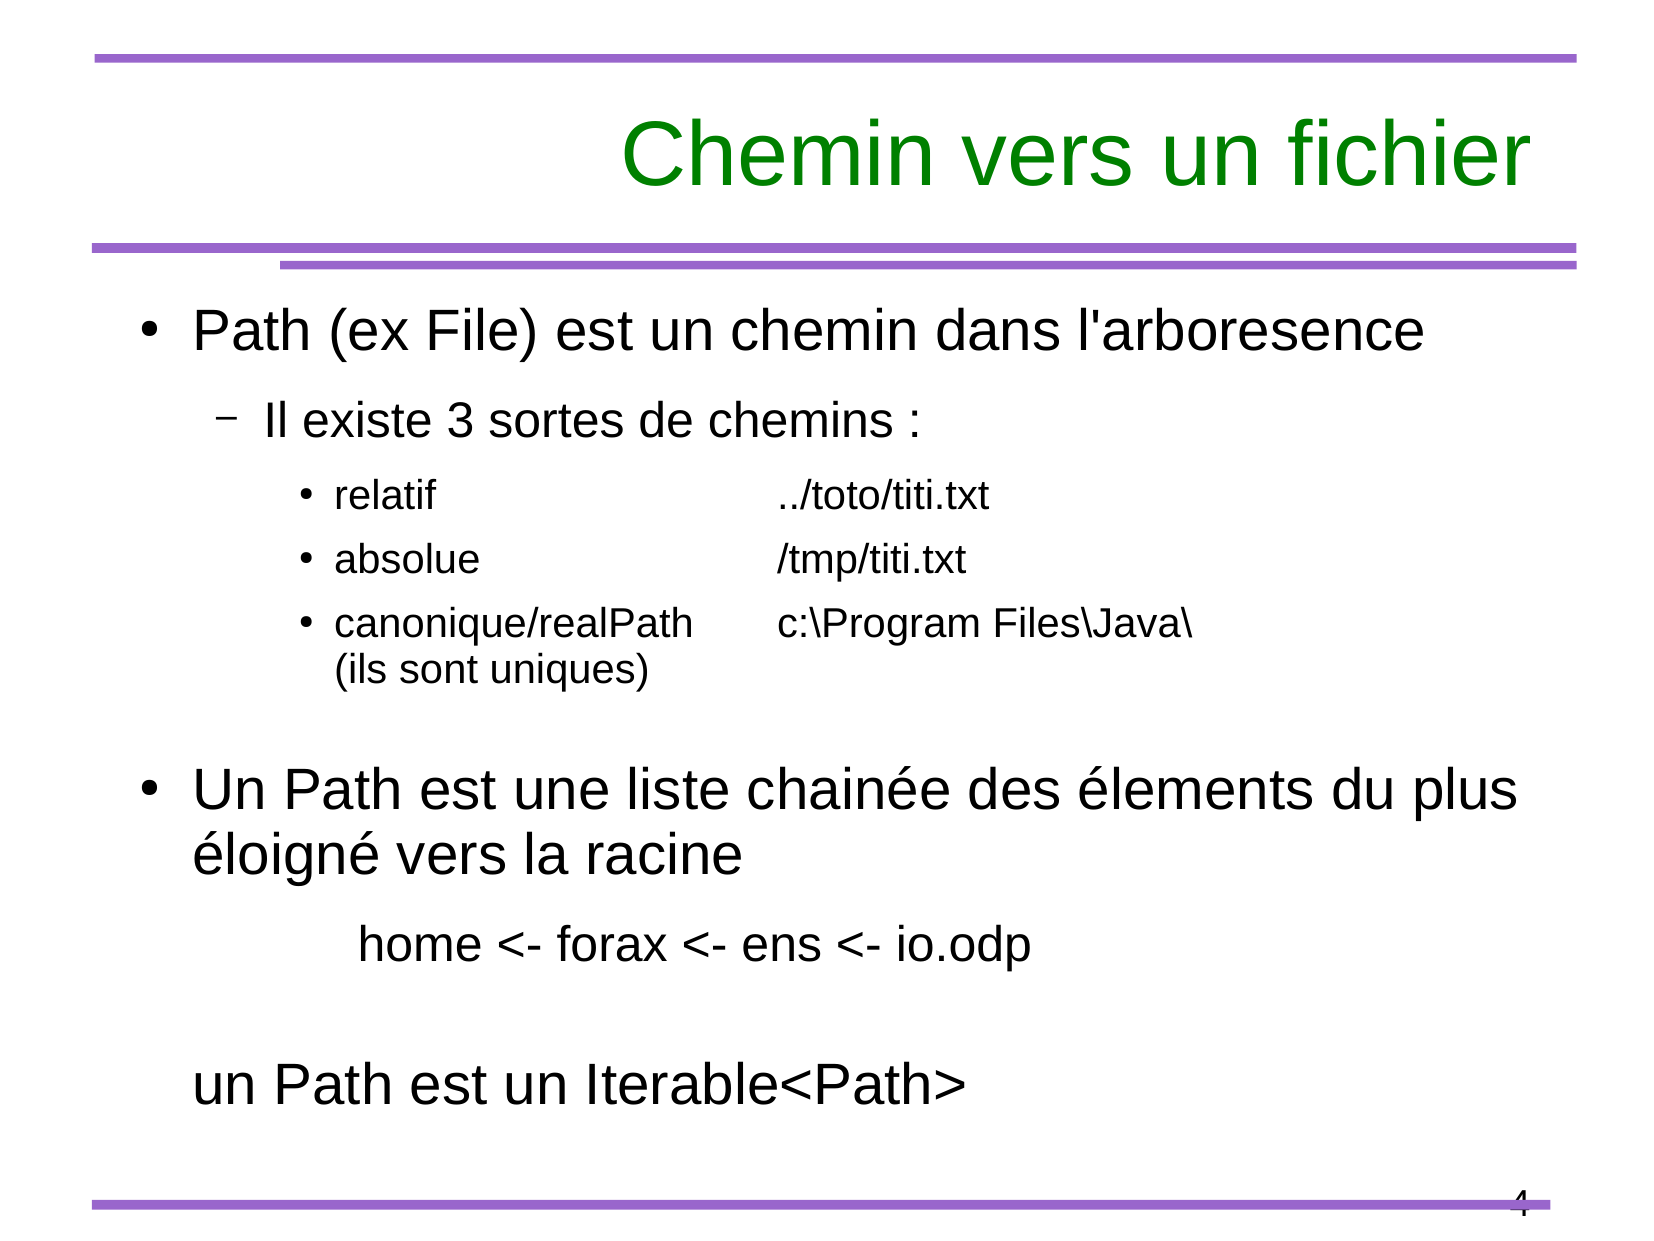

# Chemin vers un fichier
Path (ex File) est un chemin dans l'arboresence
Il existe 3 sortes de chemins :
relatif 					../toto/titi.txt
absolue 				/tmp/titi.txt
canonique/realPath 	c:\Program Files\Java\
(ils sont uniques)
Un Path est une liste chainée des élements du plus éloigné vers la racine
home <- forax <- ens <- io.odp
un Path est un Iterable<Path>